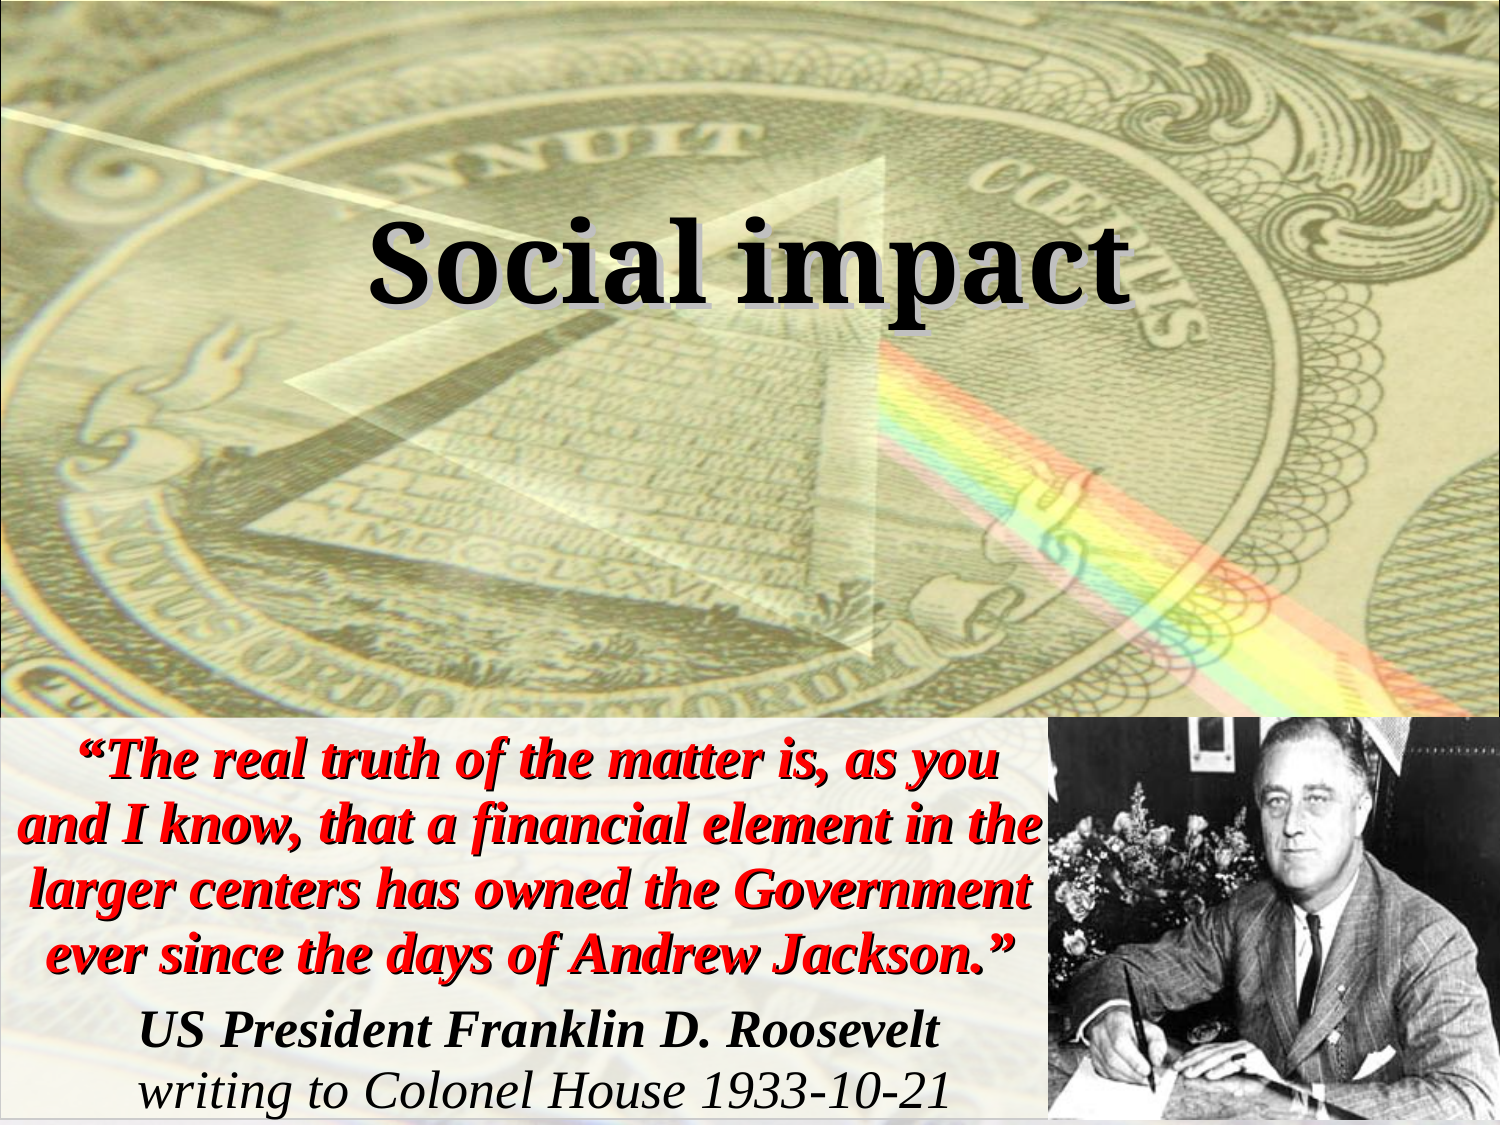

Social impact
 “The real truth of the matter is, as you and I know, that a financial element in the larger centers has owned the Government ever since the days of Andrew Jackson.”
US President Franklin D. Roosevelt
writing to Colonel House 1933-10-21